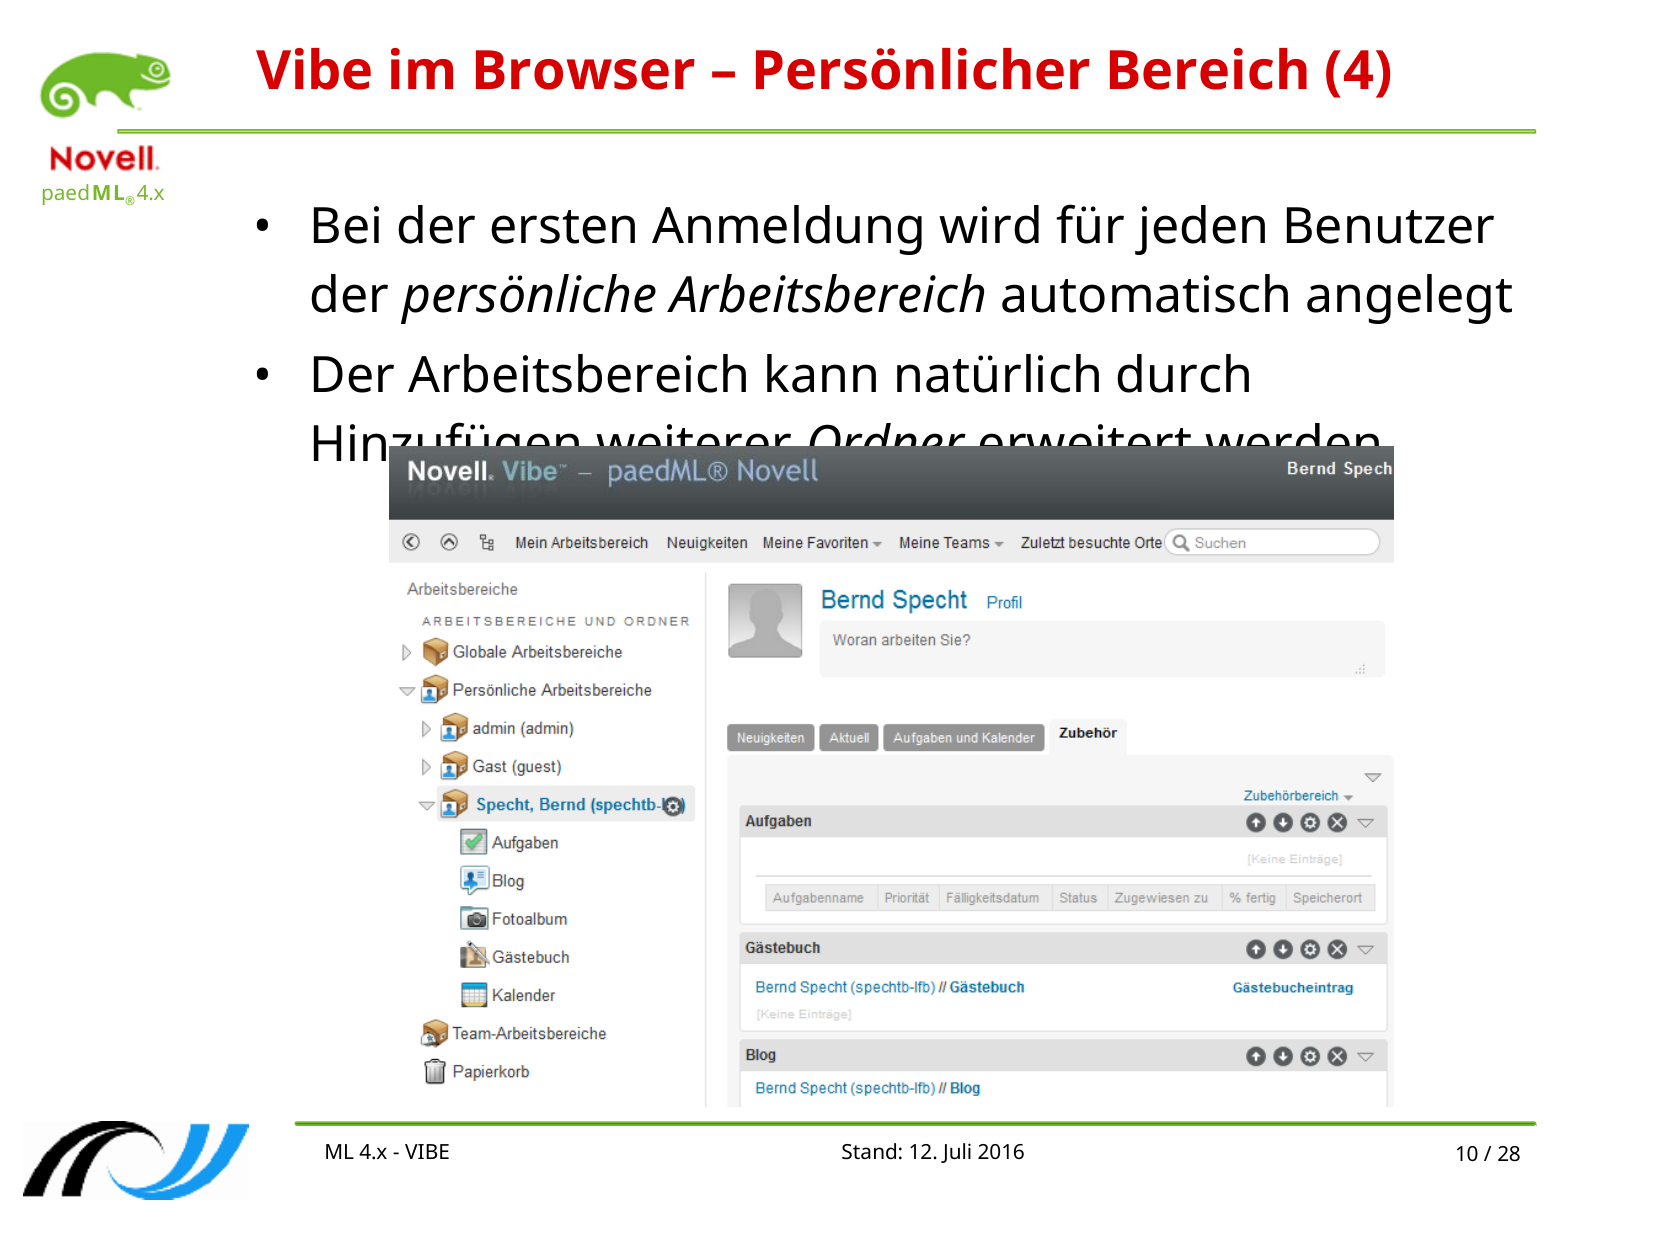

# Vibe im Browser – Persönlicher Bereich (4)
Bei der ersten Anmeldung wird für jeden Benutzer
der persönliche Arbeitsbereich automatisch angelegt
Der Arbeitsbereich kann natürlich durch Hinzufügen weiterer Ordner erweitert werden
ML 4.x - VIBE
12. Juli 2016
10